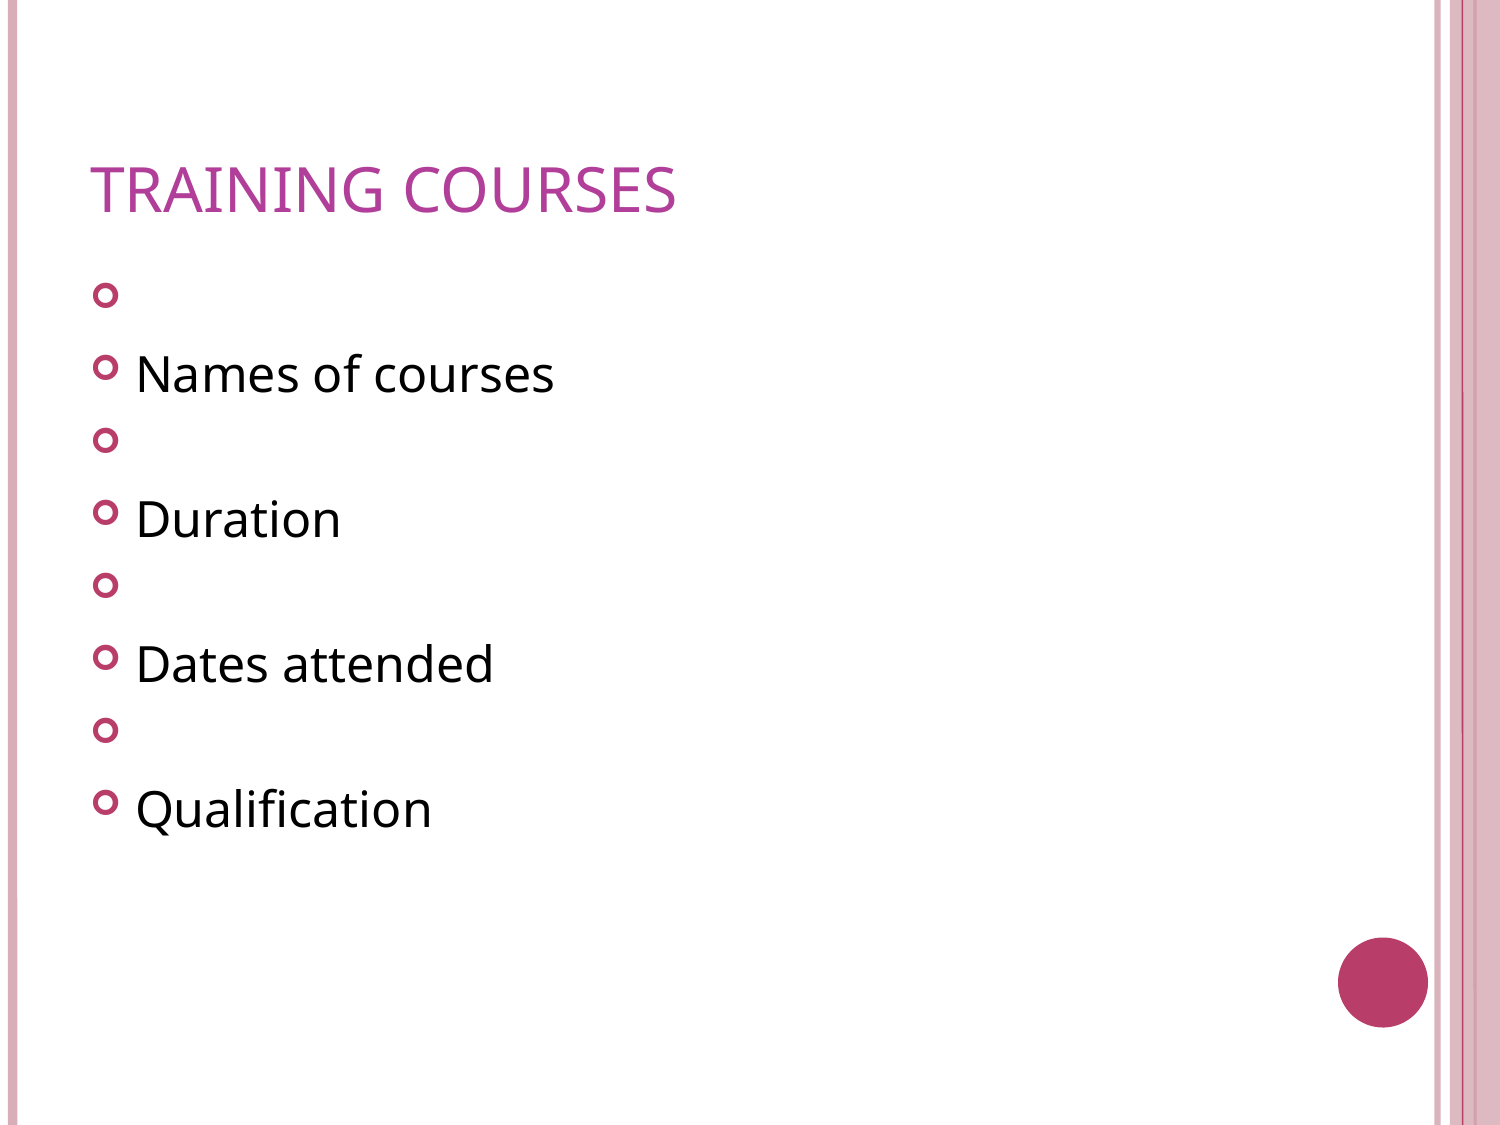

# Training courses
Names of courses
Duration
Dates attended
Qualification